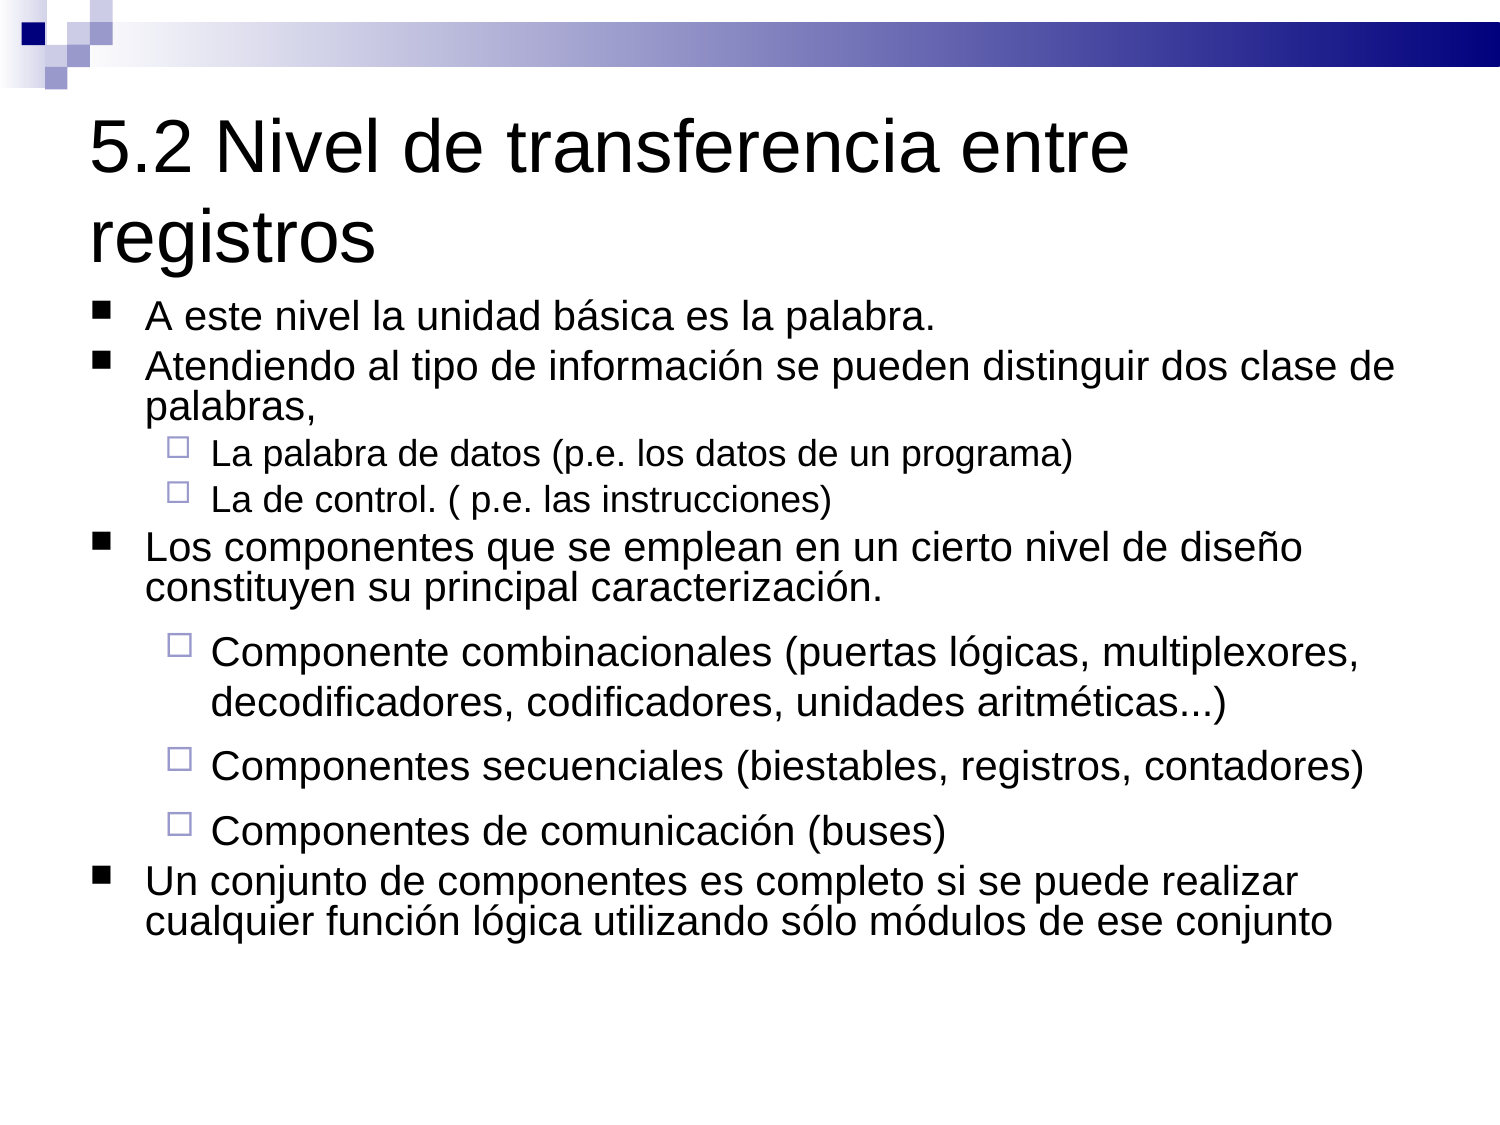

# 5.2 Nivel de transferencia entre registros
A este nivel la unidad básica es la palabra.
Atendiendo al tipo de información se pueden distinguir dos clase de palabras,
La palabra de datos (p.e. los datos de un programa)‏
La de control. ( p.e. las instrucciones)‏
Los componentes que se emplean en un cierto nivel de diseño constituyen su principal caracterización.
Componente combinacionales (puertas lógicas, multiplexores, decodificadores, codificadores, unidades aritméticas...)‏
Componentes secuenciales (biestables, registros, contadores)‏
Componentes de comunicación (buses)‏
Un conjunto de componentes es completo si se puede realizar cualquier función lógica utilizando sólo módulos de ese conjunto